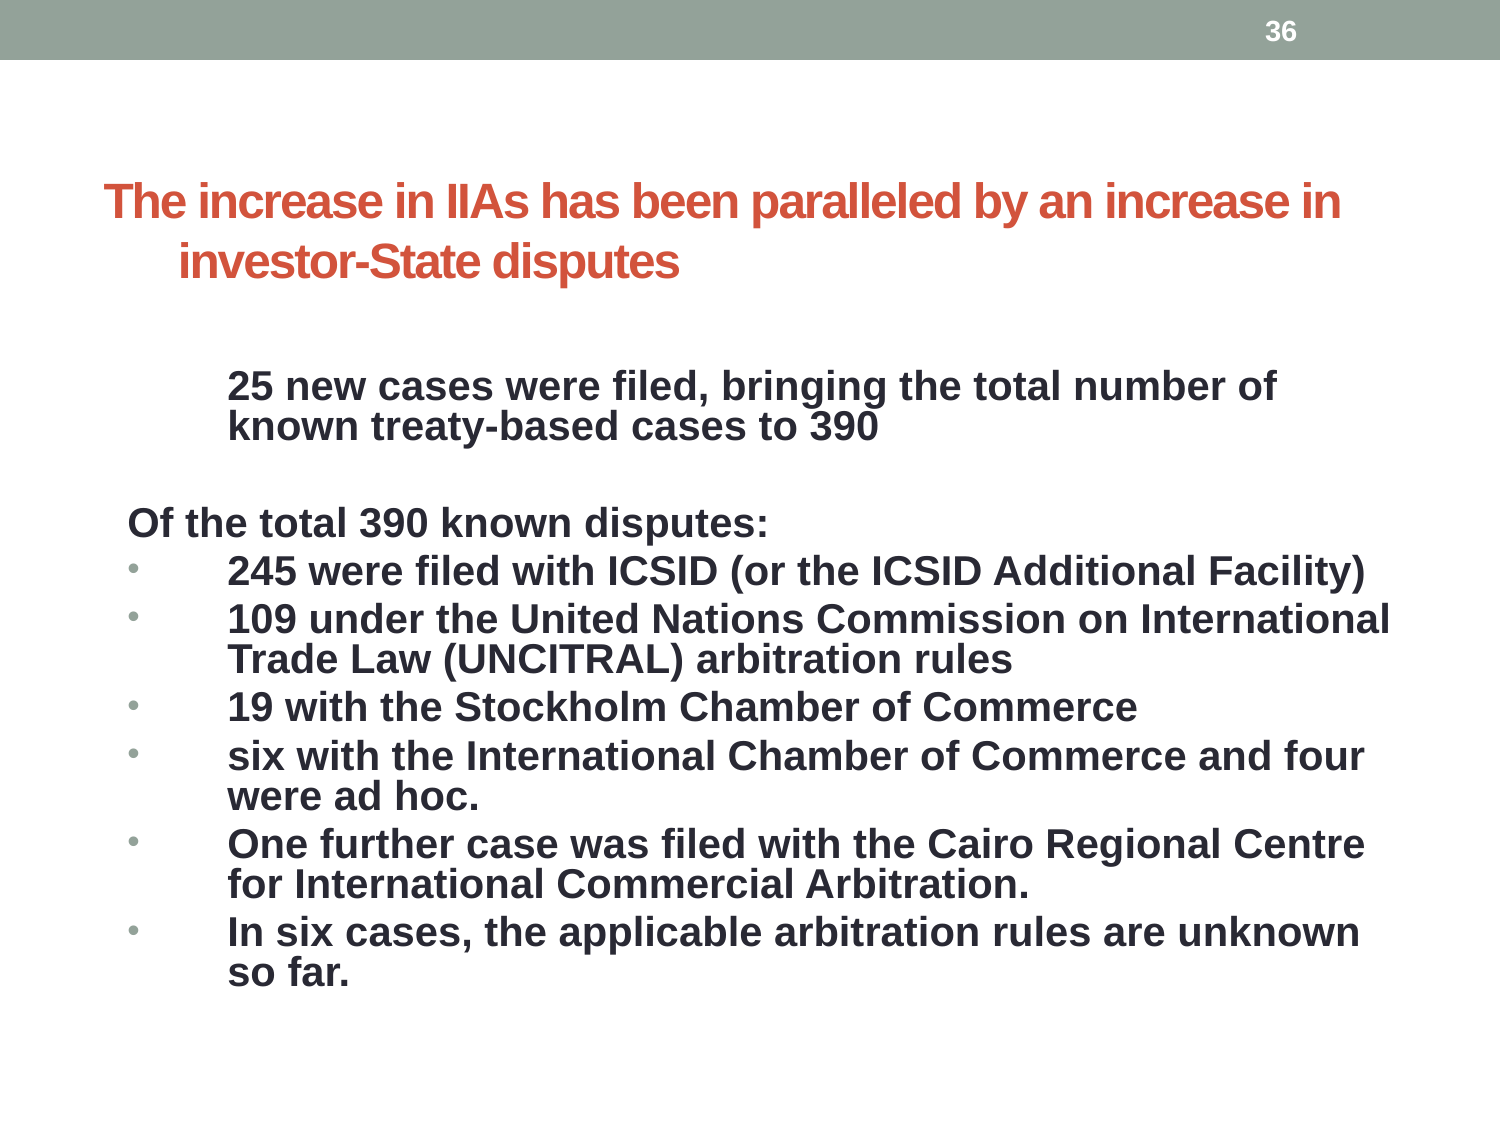

# The increase in IIAs has been paralleled by an increase in investor-State disputes
 	25 new cases were filed, bringing the total number of known treaty-based cases to 390
Of the total 390 known disputes:
245 were filed with ICSID (or the ICSID Additional Facility)
109 under the United Nations Commission on International Trade Law (UNCITRAL) arbitration rules
19 with the Stockholm Chamber of Commerce
six with the International Chamber of Commerce and four were ad hoc.
One further case was filed with the Cairo Regional Centre for International Commercial Arbitration.
In six cases, the applicable arbitration rules are unknown so far.